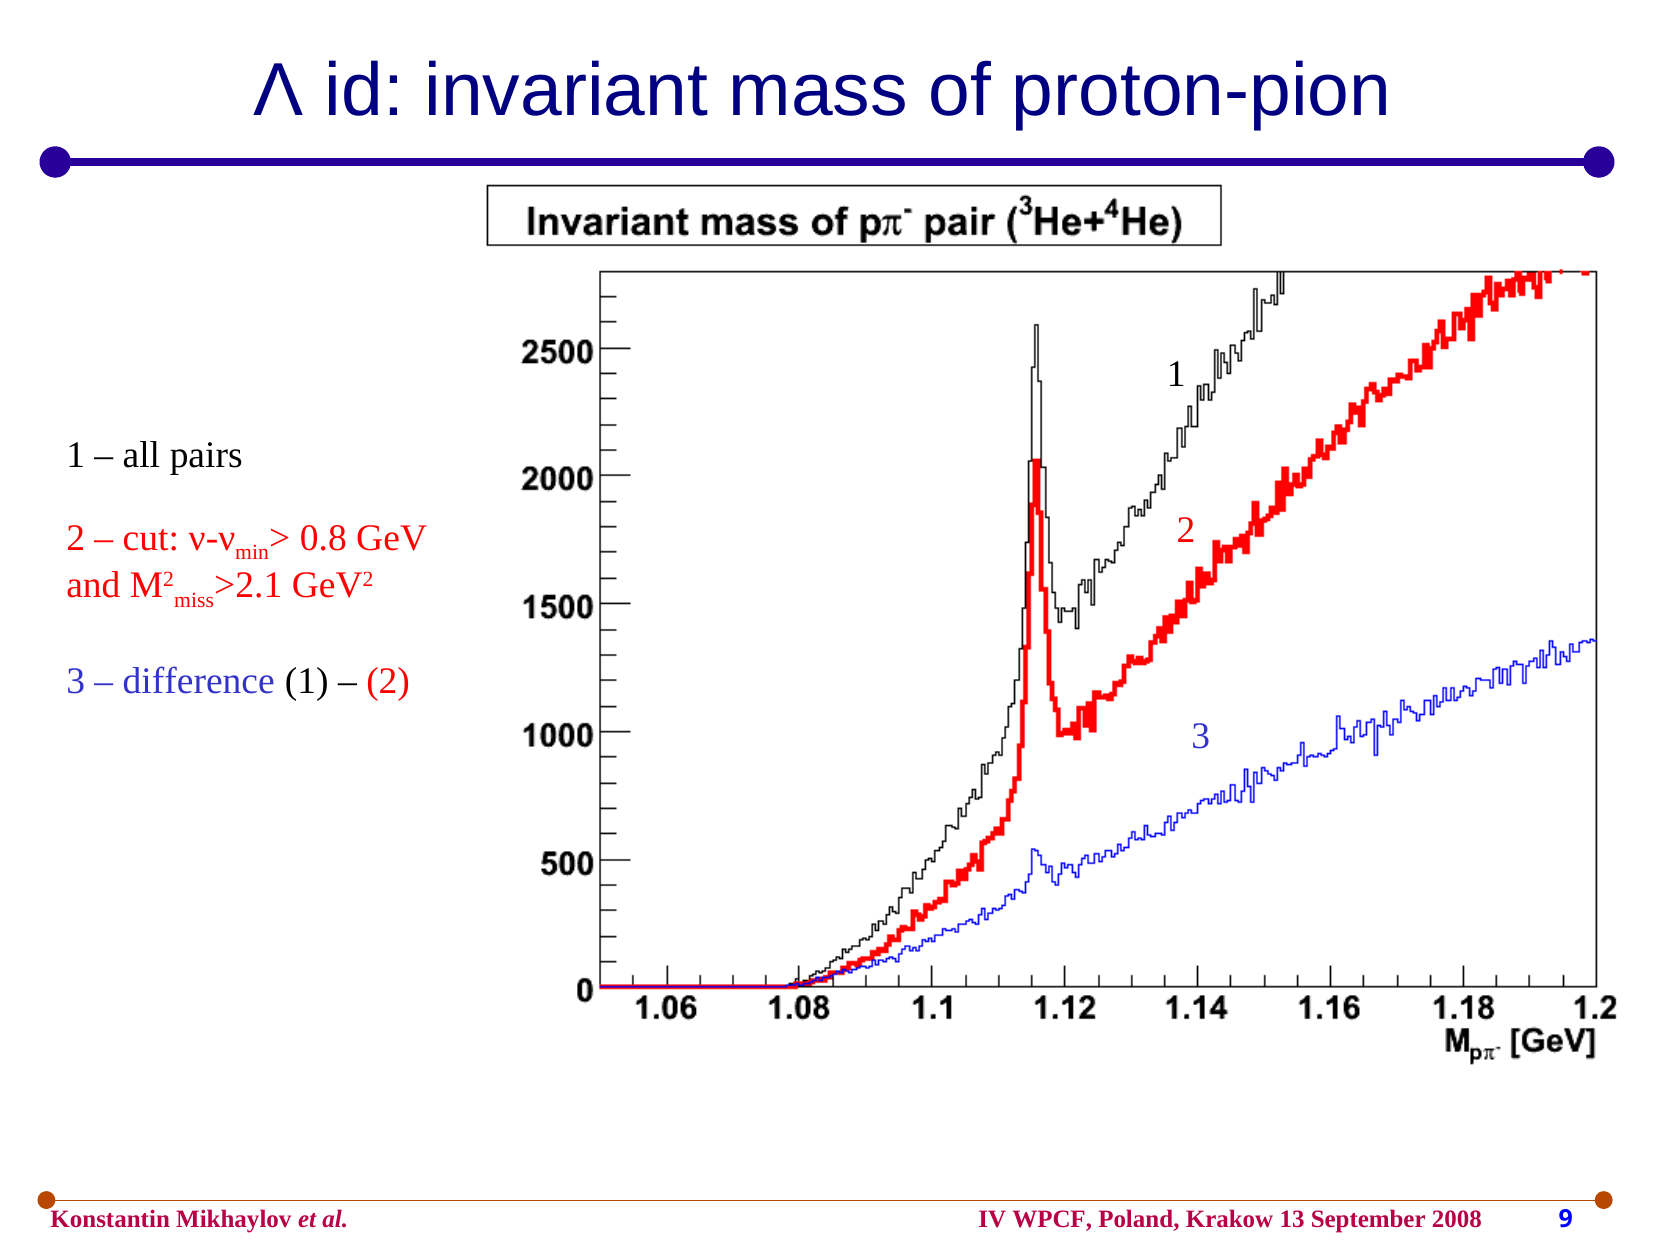

Λ id: invariant mass of proton-pion
1
1 – all pairs
2 – cut: ν-νmin> 0.8 GeV
and M2miss>2.1 GeV2
3 – difference (1) – (2)‏
2
3
Konstantin Mikhaylov et al. IV WPCF, Poland, Krakow 13 September 2008